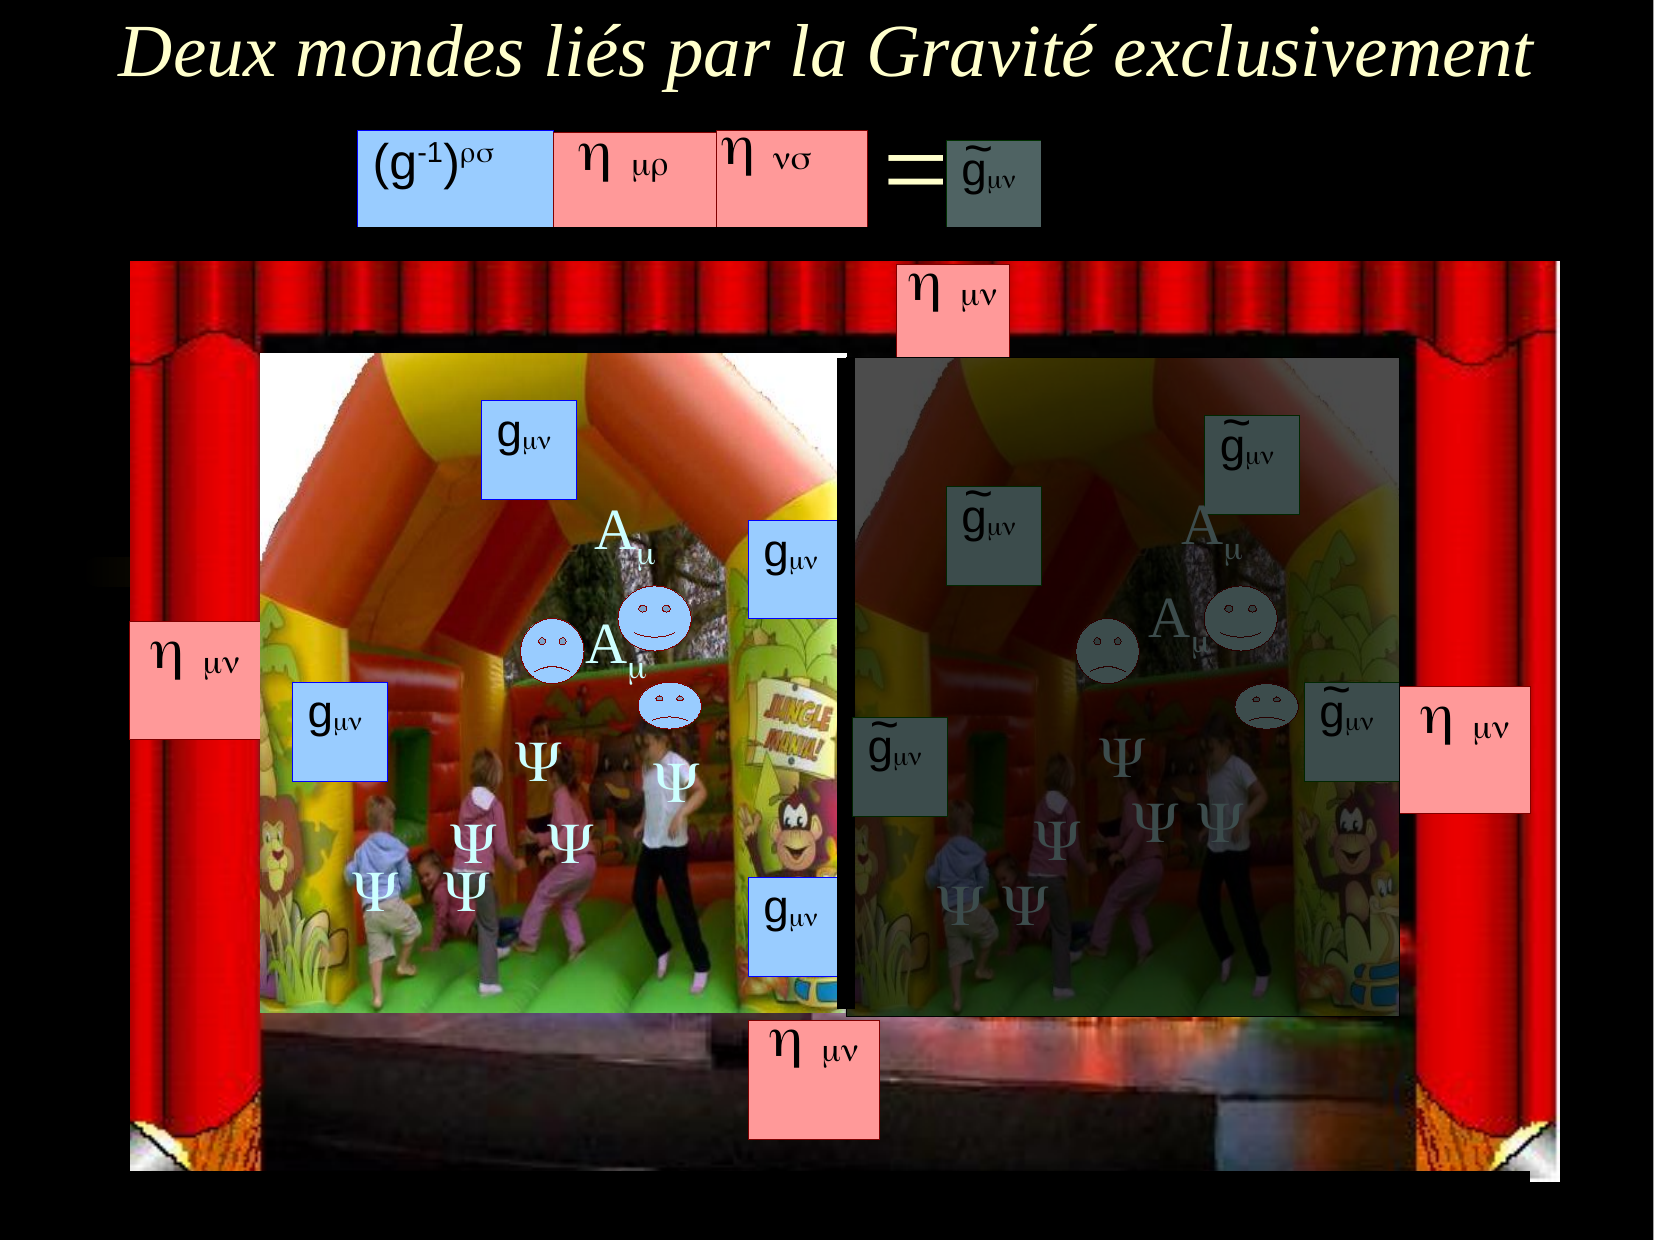

# Deux mondes liés par la Gravité exclusivement =
~
gmn
h ns
(g-1)rs
h mr
h mn
~
gmn
gmn
gmn
~
gmn
A
A
gmn
gmn
A
A
h mn
~
gmn
A
gmn
A
~
gmn
A
h mn
 
 
gmn
 
 
 
 
 
 
 
 
 
 
gmn
 
 
 
 
 
 
 
h mn
 
gmn